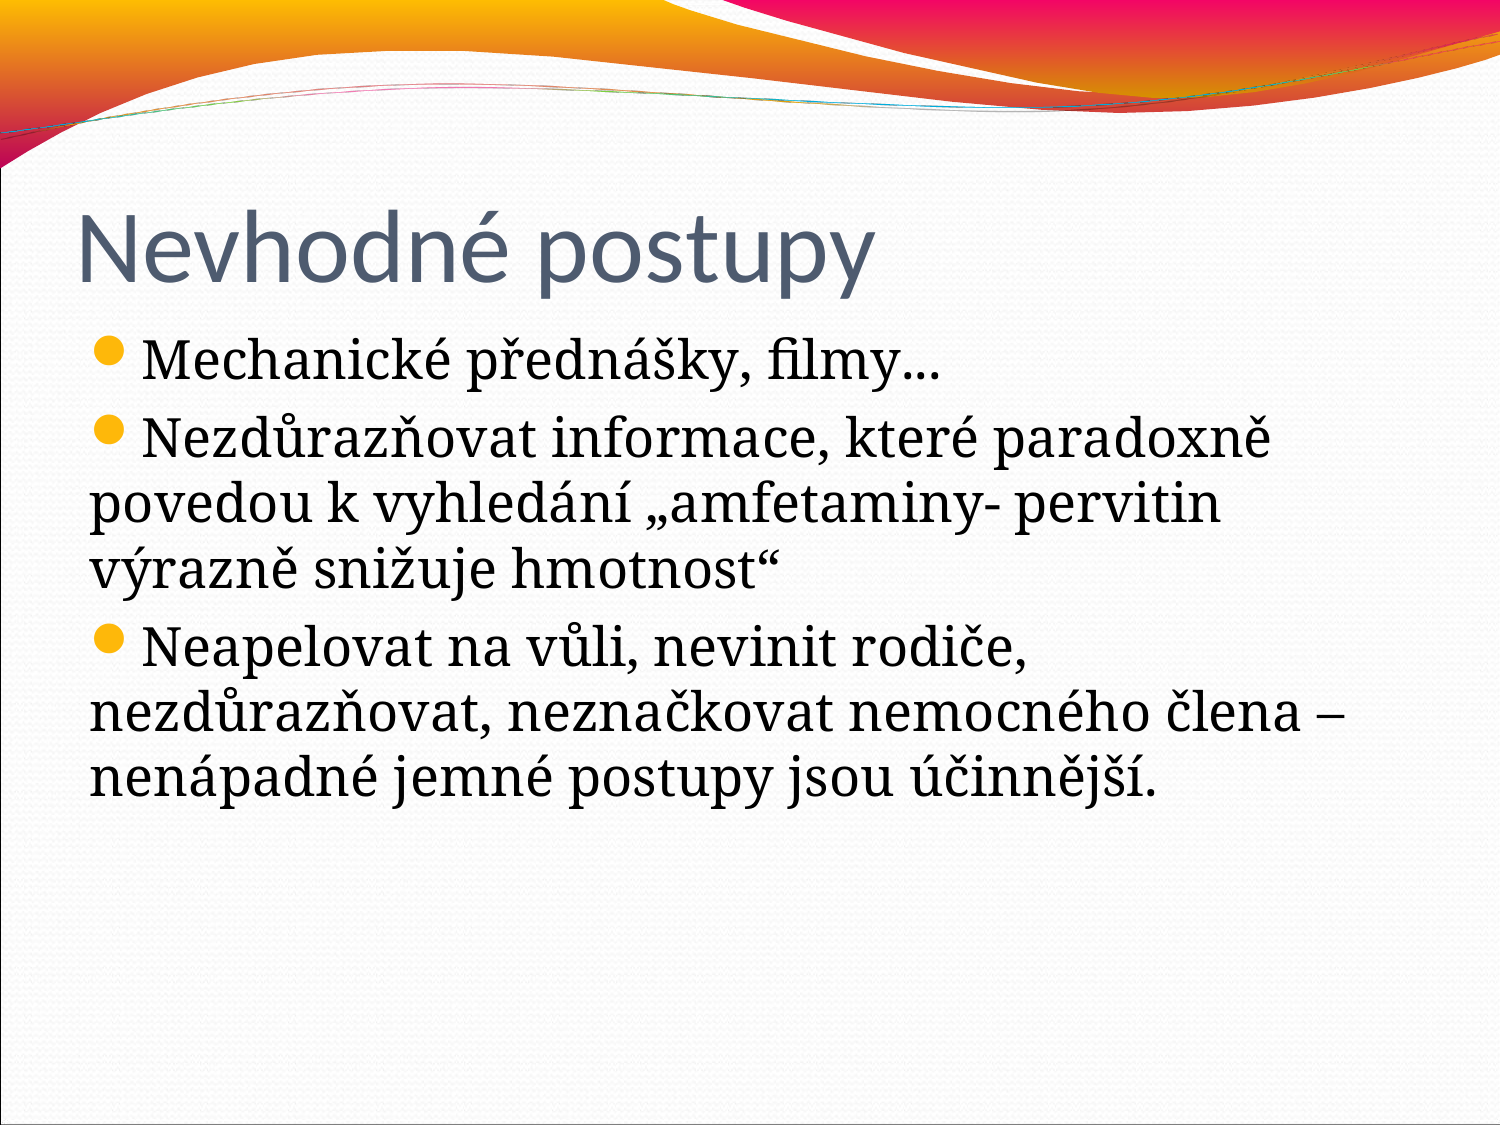

# Nevhodné postupy
Mechanické přednášky, filmy...
Nezdůrazňovat informace, které paradoxně povedou k vyhledání „amfetaminy- pervitin výrazně snižuje hmotnost“
Neapelovat na vůli, nevinit rodiče, nezdůrazňovat, neznačkovat nemocného člena – nenápadné jemné postupy jsou účinnější.